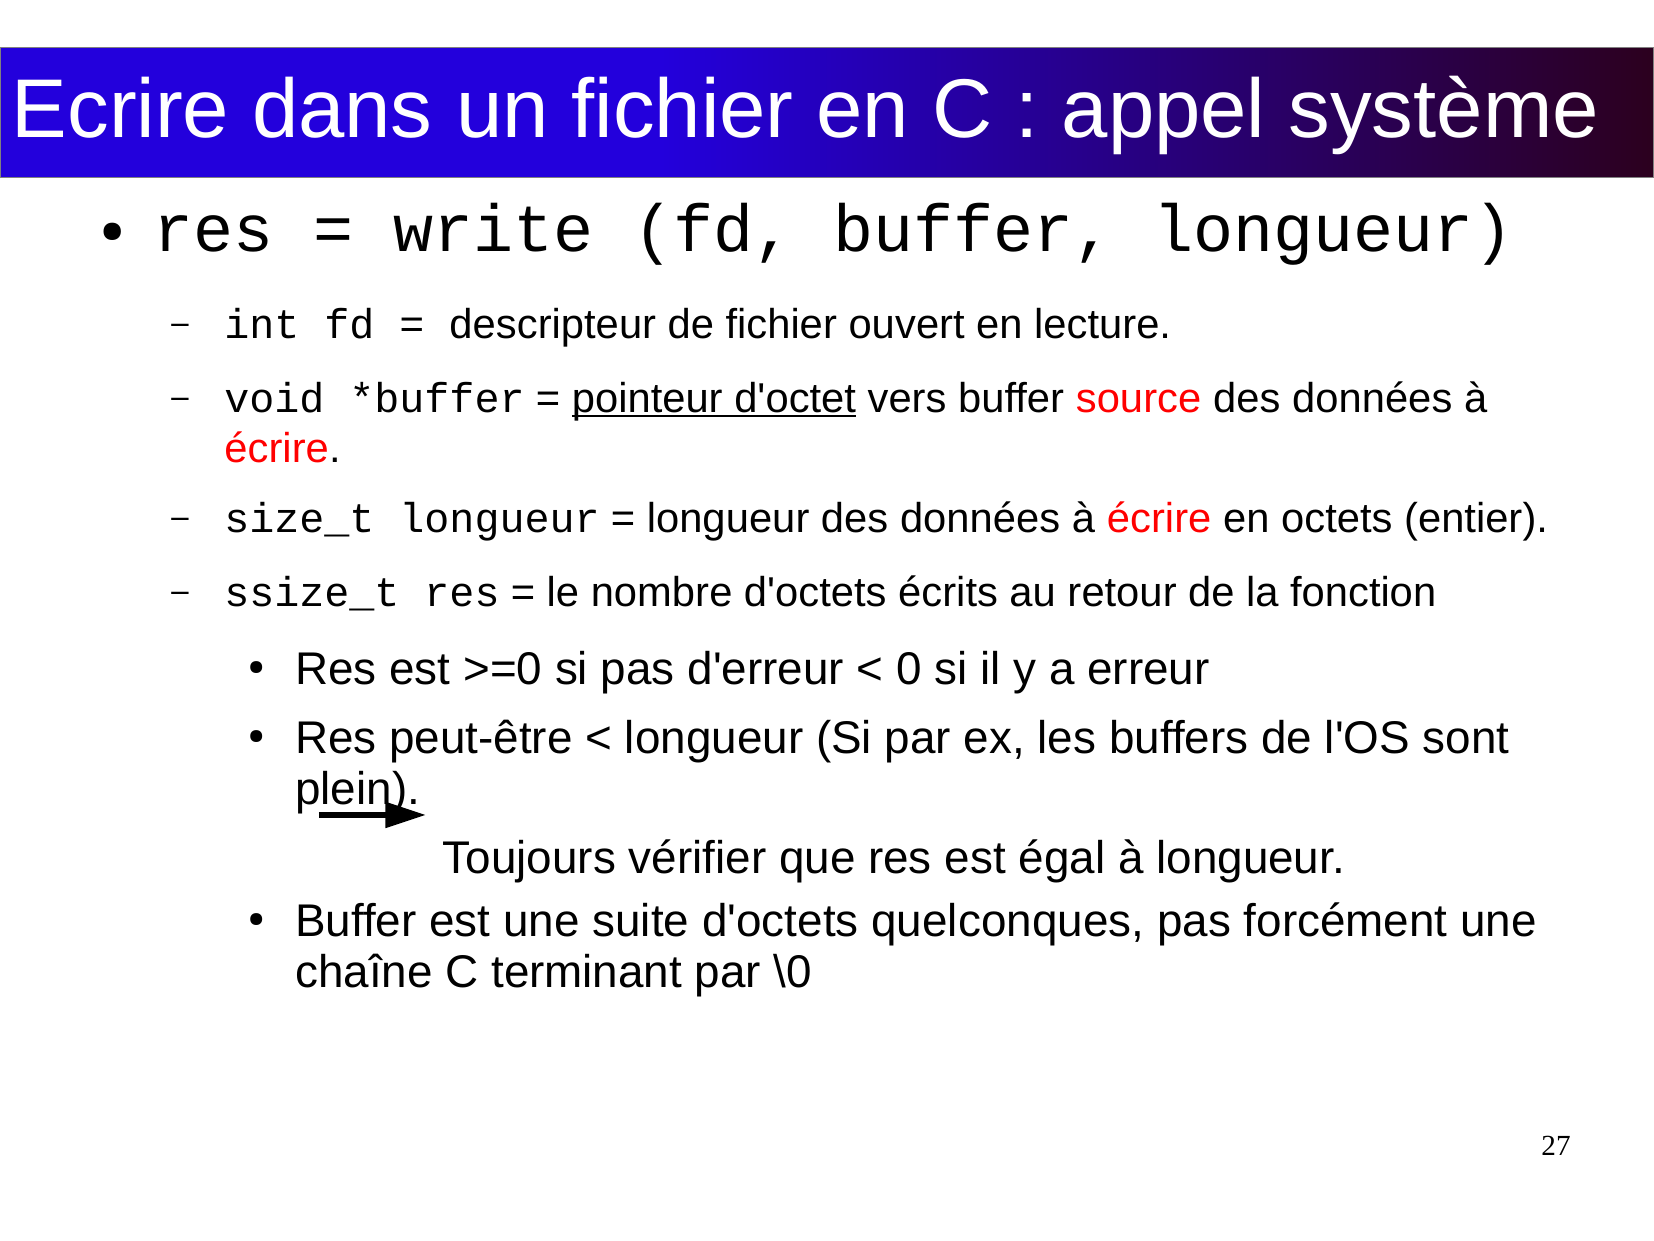

# Ecrire dans un fichier en C : appel système
res = write (fd, buffer, longueur)
int fd = descripteur de fichier ouvert en lecture.
void *buffer = pointeur d'octet vers buffer source des données à écrire.
size_t longueur = longueur des données à écrire en octets (entier).
ssize_t res = le nombre d'octets écrits au retour de la fonction
Res est >=0 si pas d'erreur < 0 si il y a erreur
Res peut-être < longueur (Si par ex, les buffers de l'OS sont plein).
 Toujours vérifier que res est égal à longueur.
Buffer est une suite d'octets quelconques, pas forcément une chaîne C terminant par \0
27